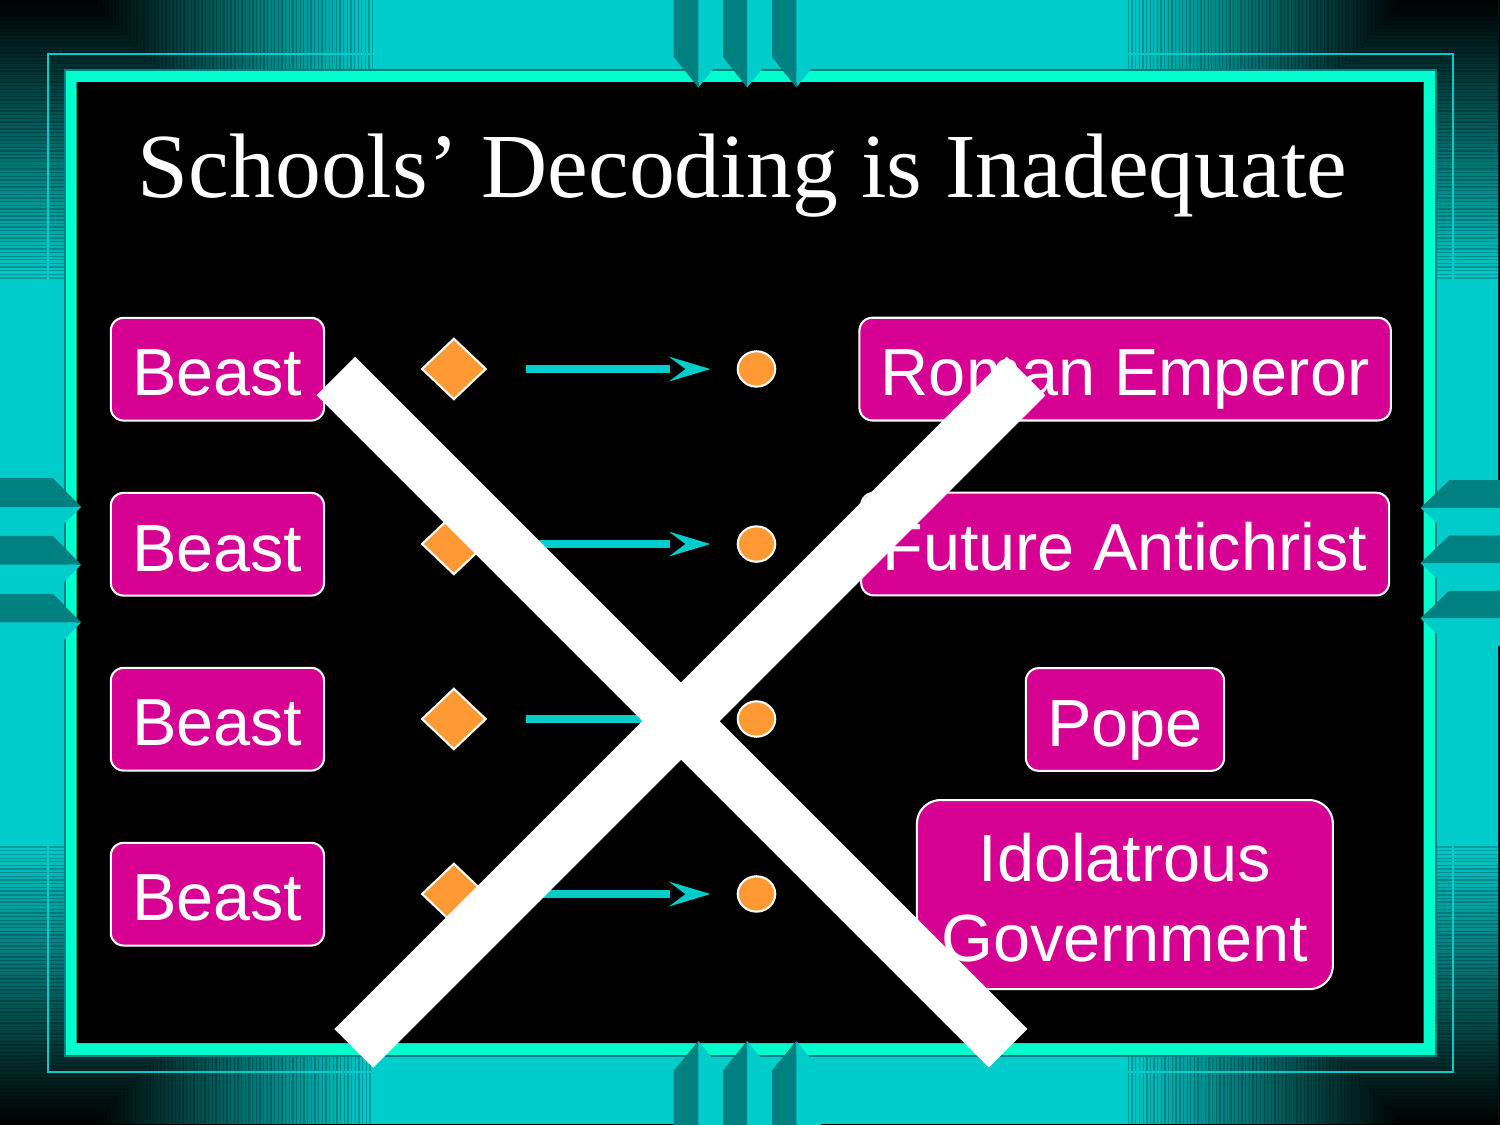

# Schools’ Decoding is Inadequate
Roman Emperor
Beast
Future Antichrist
Beast
Beast
Pope
Idolatrous
Government
Beast